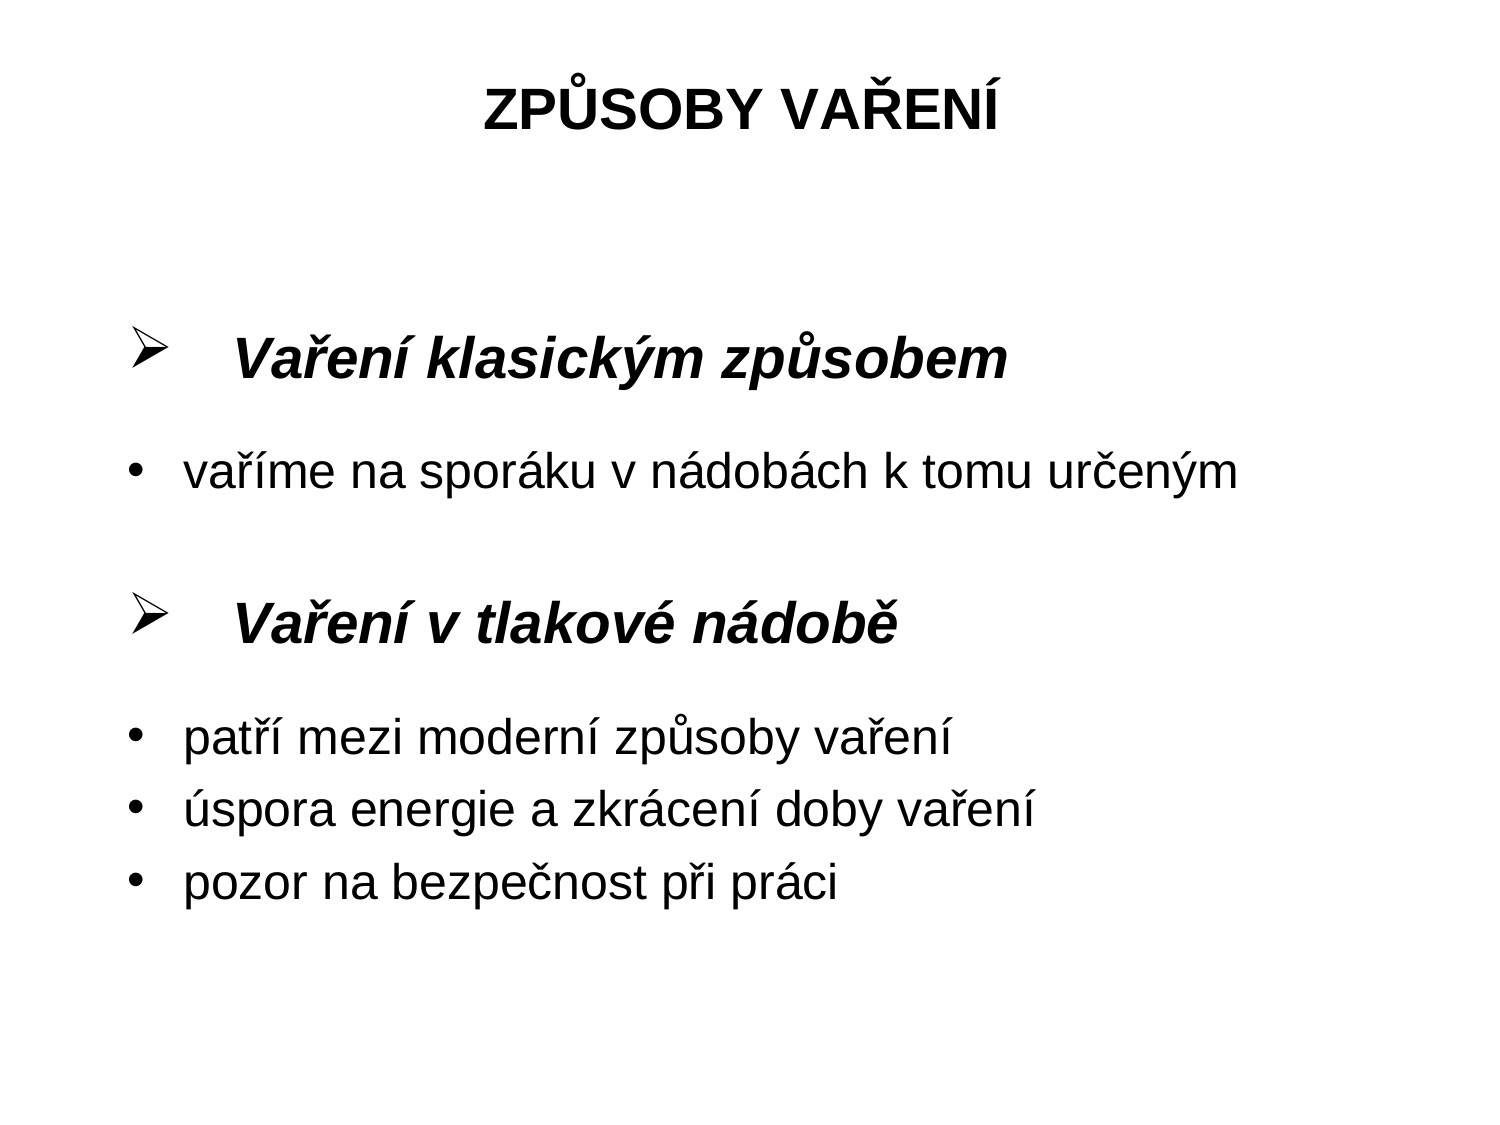

# ZPŮSOBY VAŘENÍ
 Vaření klasickým způsobem
vaříme na sporáku v nádobách k tomu určeným
 Vaření v tlakové nádobě
patří mezi moderní způsoby vaření
úspora energie a zkrácení doby vaření
pozor na bezpečnost při práci